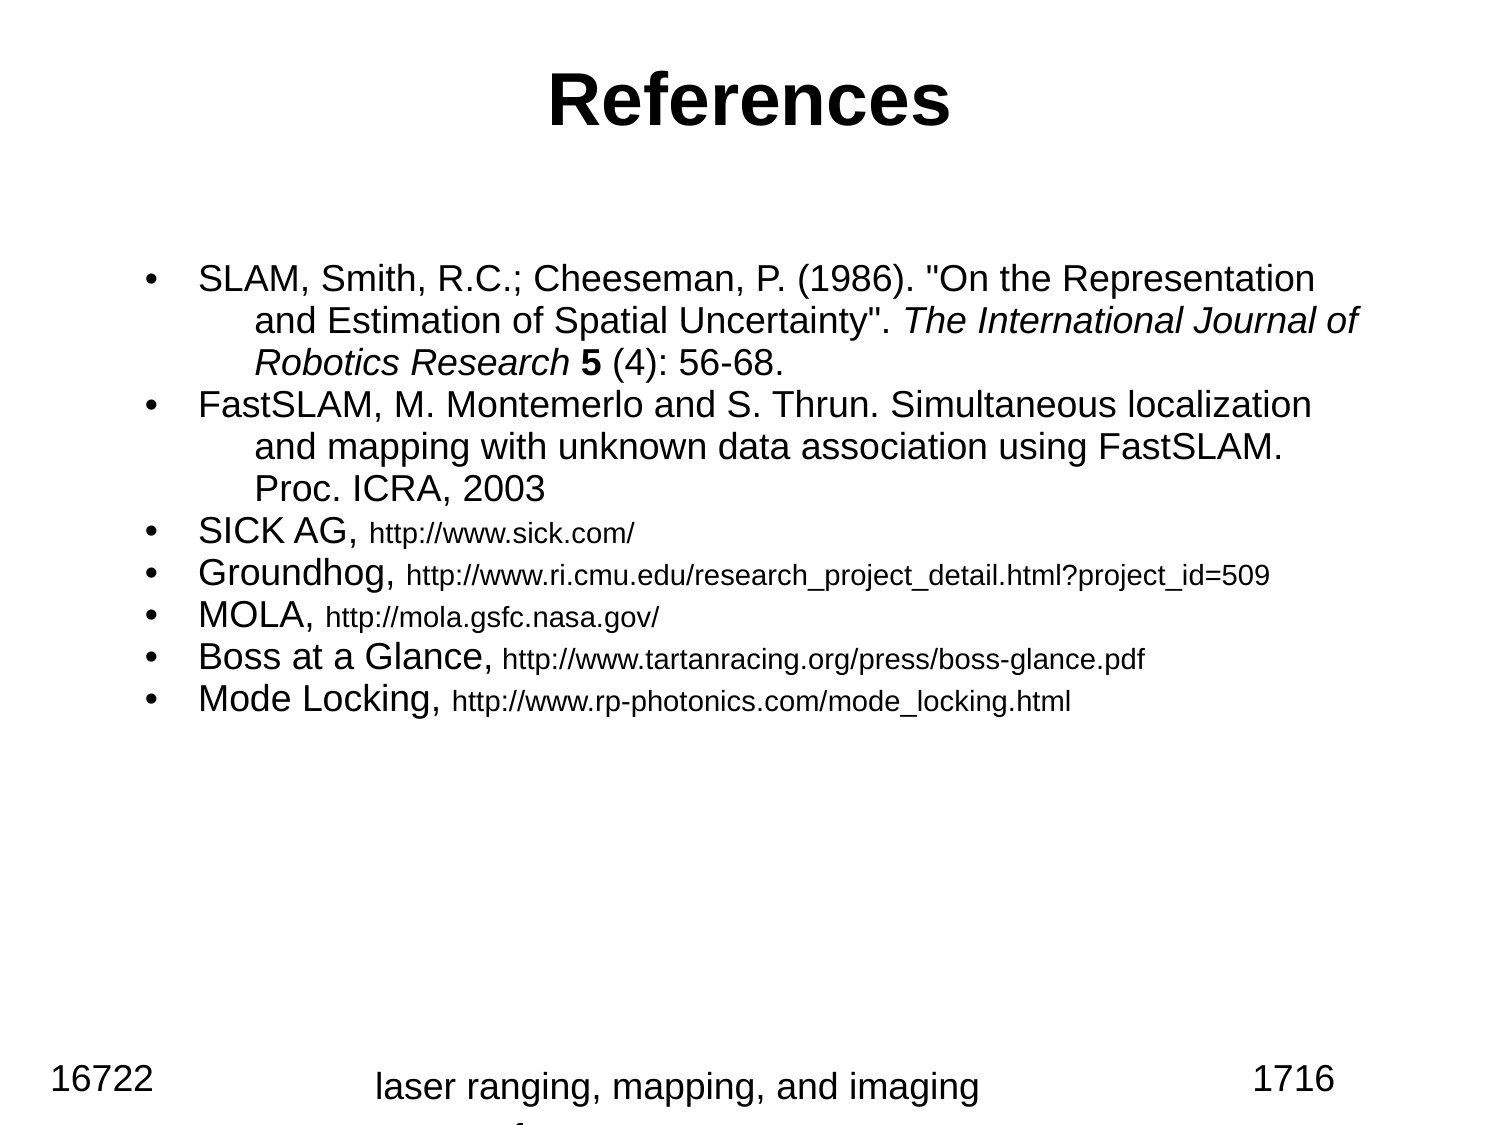

# References
SLAM, Smith, R.C.; Cheeseman, P. (1986). "On the Representation and Estimation of Spatial Uncertainty". The International Journal of Robotics Research 5 (4): 56-68.
FastSLAM, M. Montemerlo and S. Thrun. Simultaneous localization and mapping with unknown data association using FastSLAM. Proc. ICRA, 2003
SICK AG, http://www.sick.com/
Groundhog, http://www.ri.cmu.edu/research_project_detail.html?project_id=509
MOLA, http://mola.gsfc.nasa.gov/
Boss at a Glance, http://www.tartanracing.org/press/boss-glance.pdf
Mode Locking, http://www.rp-photonics.com/mode_locking.html
<date/time>16722
<footer>laser ranging, mapping, and imaging systems for
exploration robots